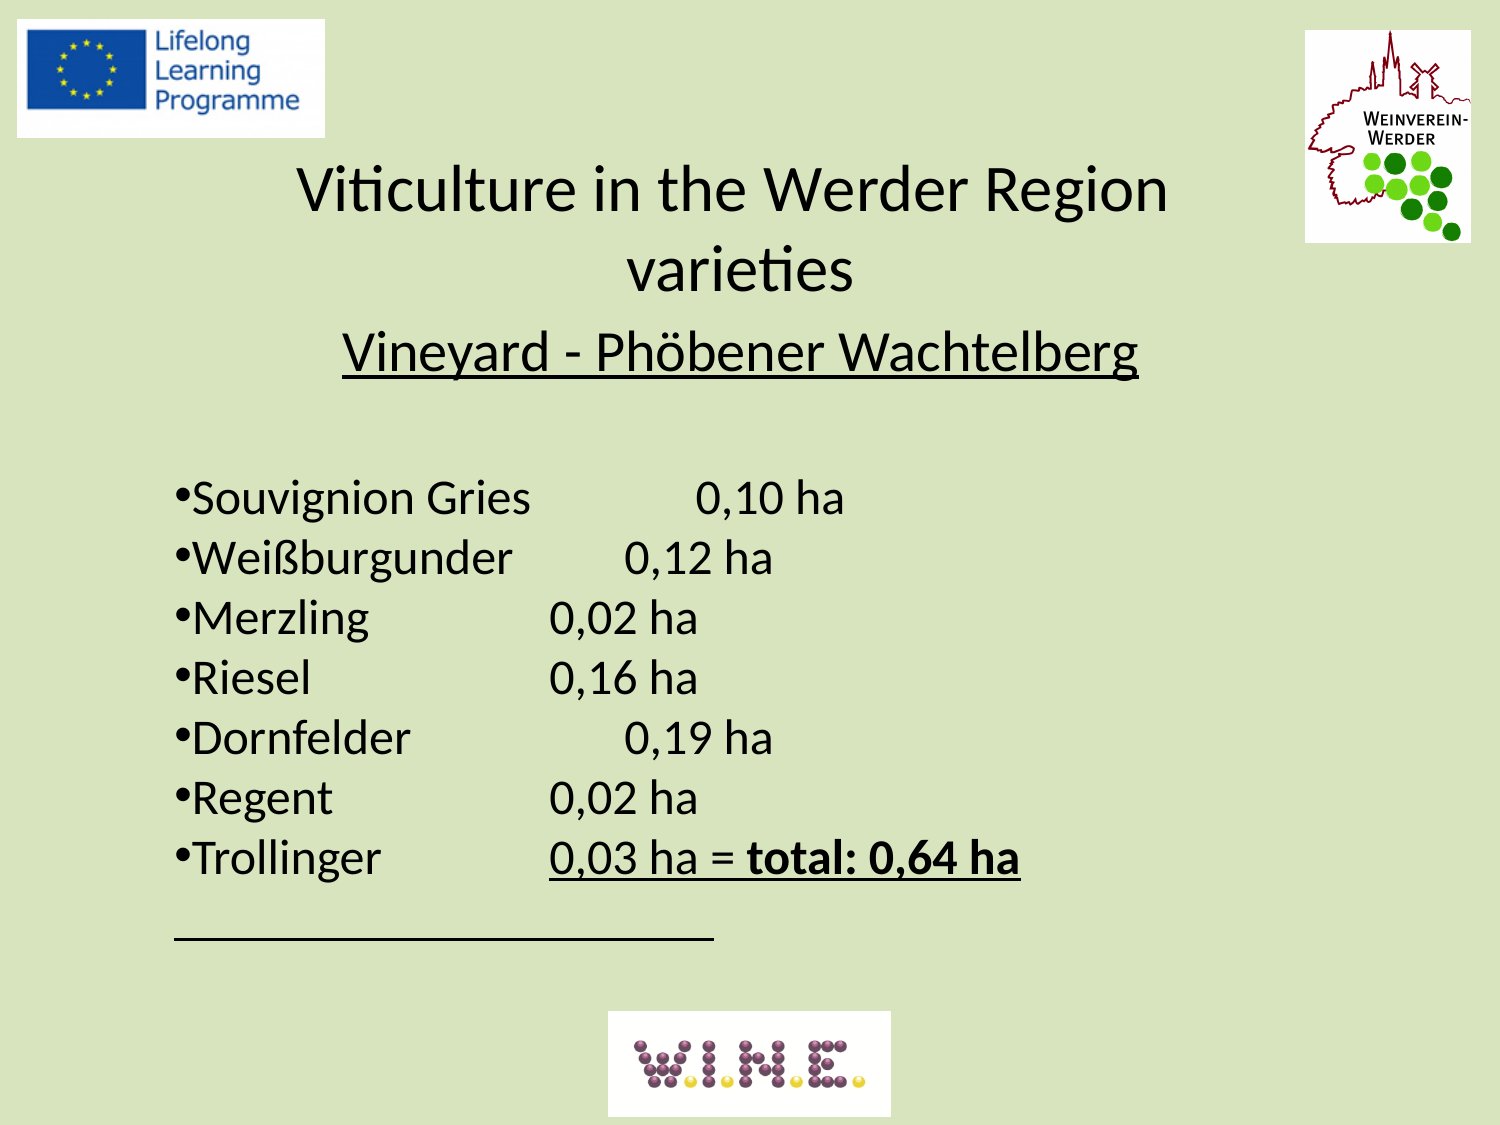

Viticulture in the Werder Region
 varieties
 Vineyard - Phöbener Wachtelberg
Souvignion Gries	 0,10 ha
Weißburgunder		0,12 ha
Merzling			0,02 ha
Riesel				0,16 ha
Dornfelder			0,19 ha
Regent			0,02 ha
Trollinger			0,03 ha = total: 0,64 ha